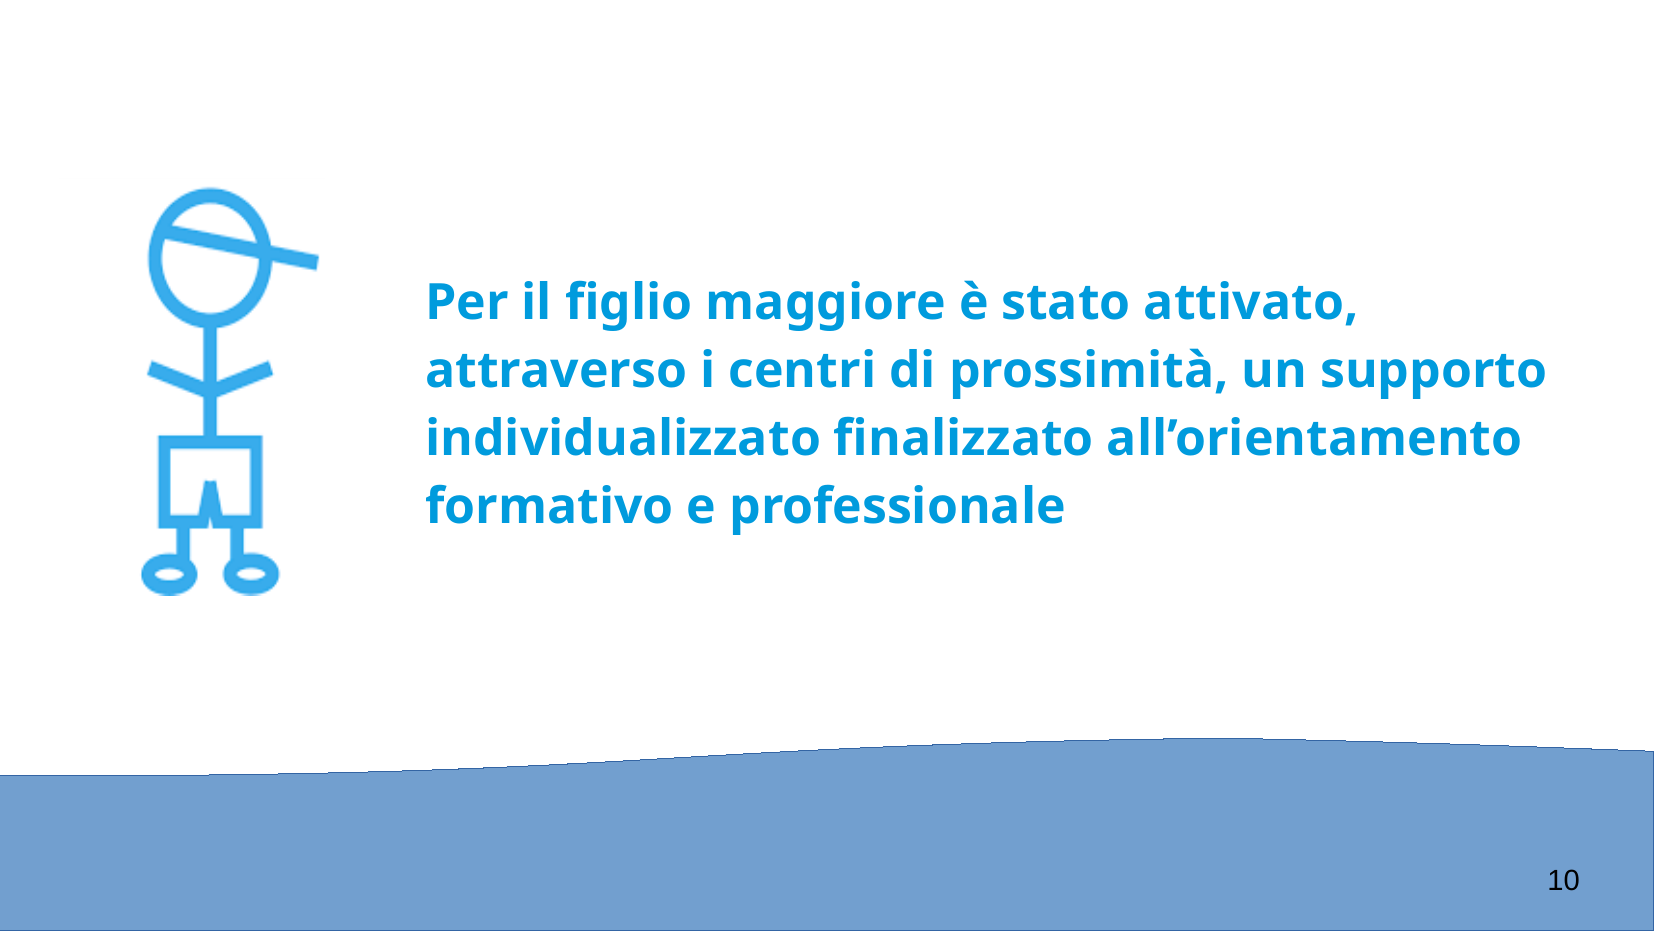

# Per il figlio maggiore è stato attivato, attraverso i centri di prossimità, un supporto individualizzato finalizzato all’orientamento formativo e professionale